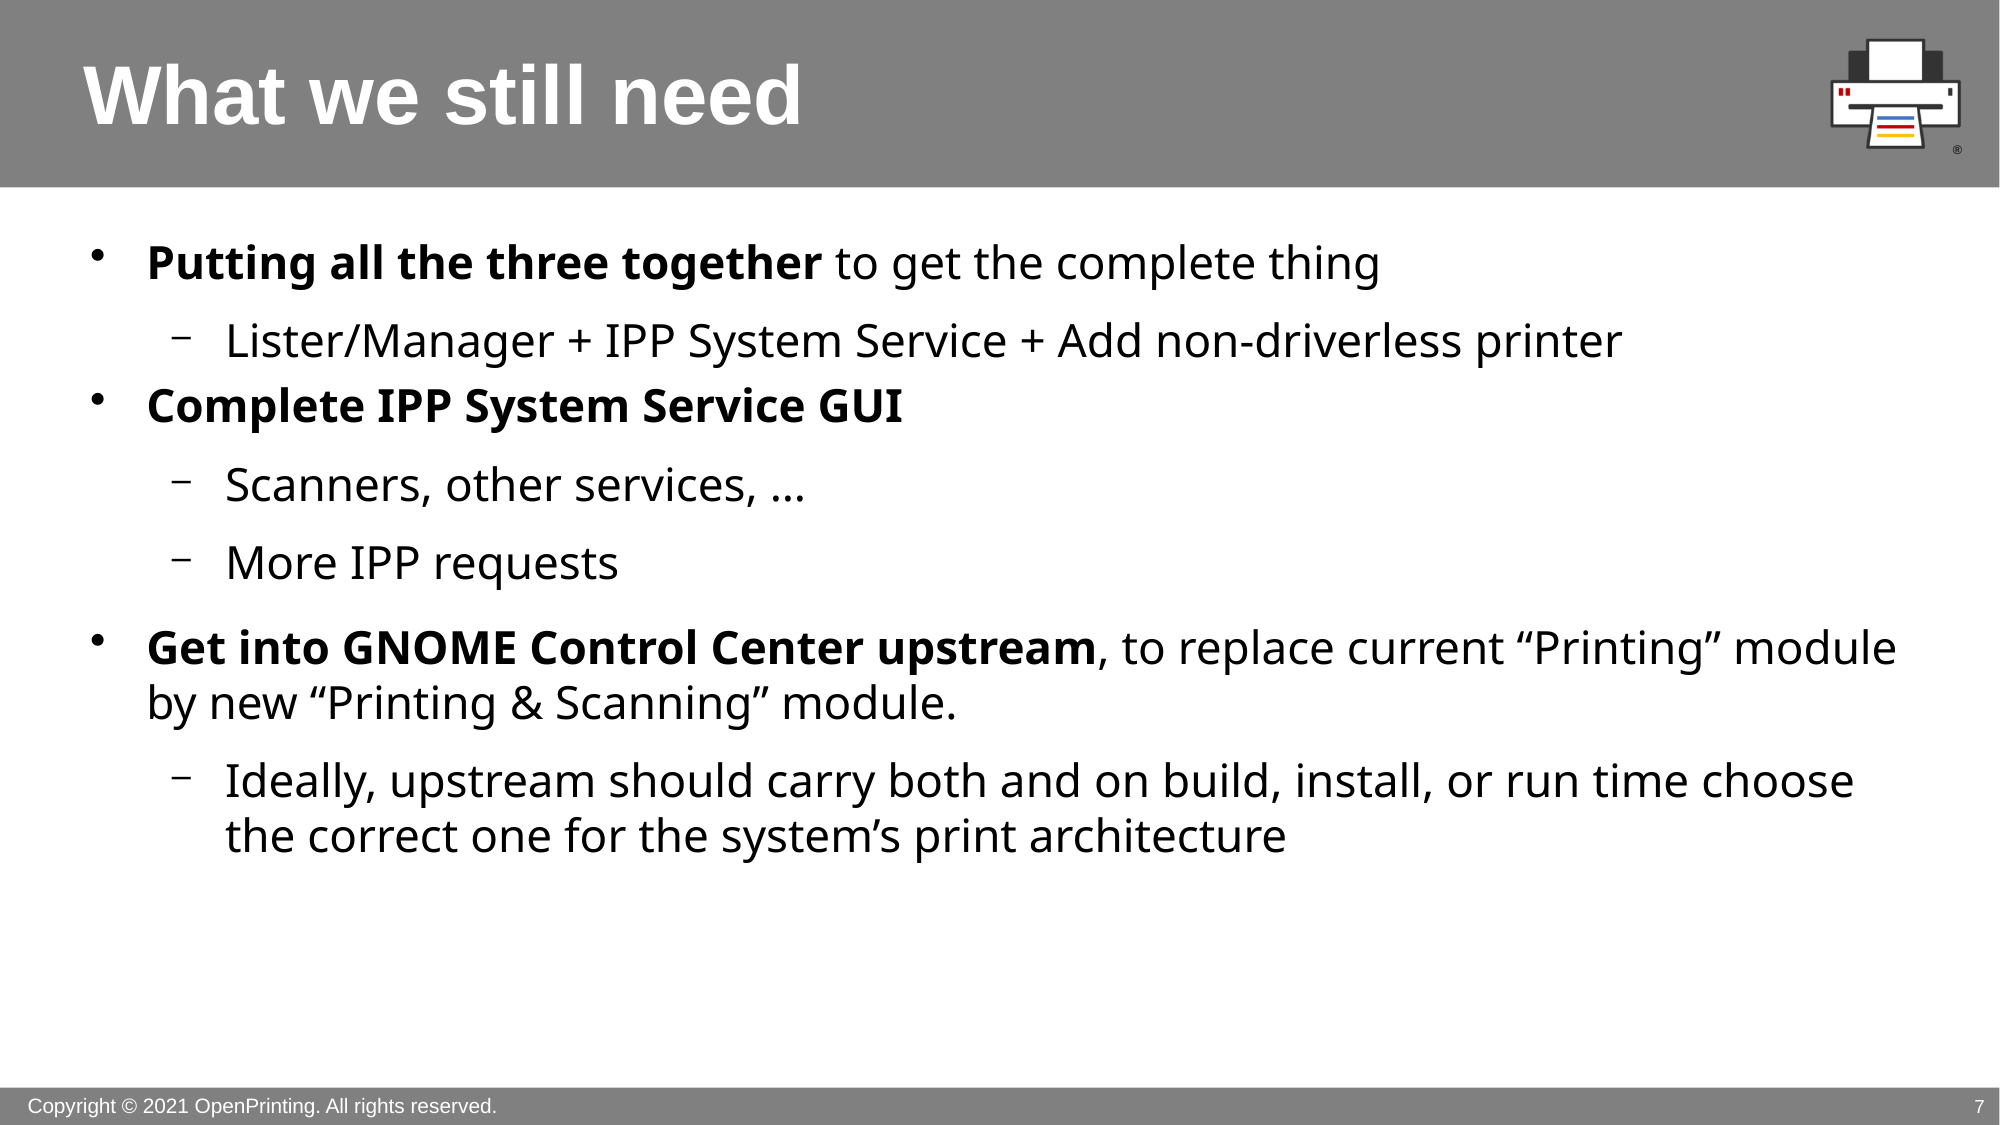

What we still need
# Putting all the three together to get the complete thing
Lister/Manager + IPP System Service + Add non-driverless printer
Complete IPP System Service GUI
Scanners, other services, …
More IPP requests
Get into GNOME Control Center upstream, to replace current “Printing” module by new “Printing & Scanning” module.
Ideally, upstream should carry both and on build, install, or run time choose the correct one for the system’s print architecture